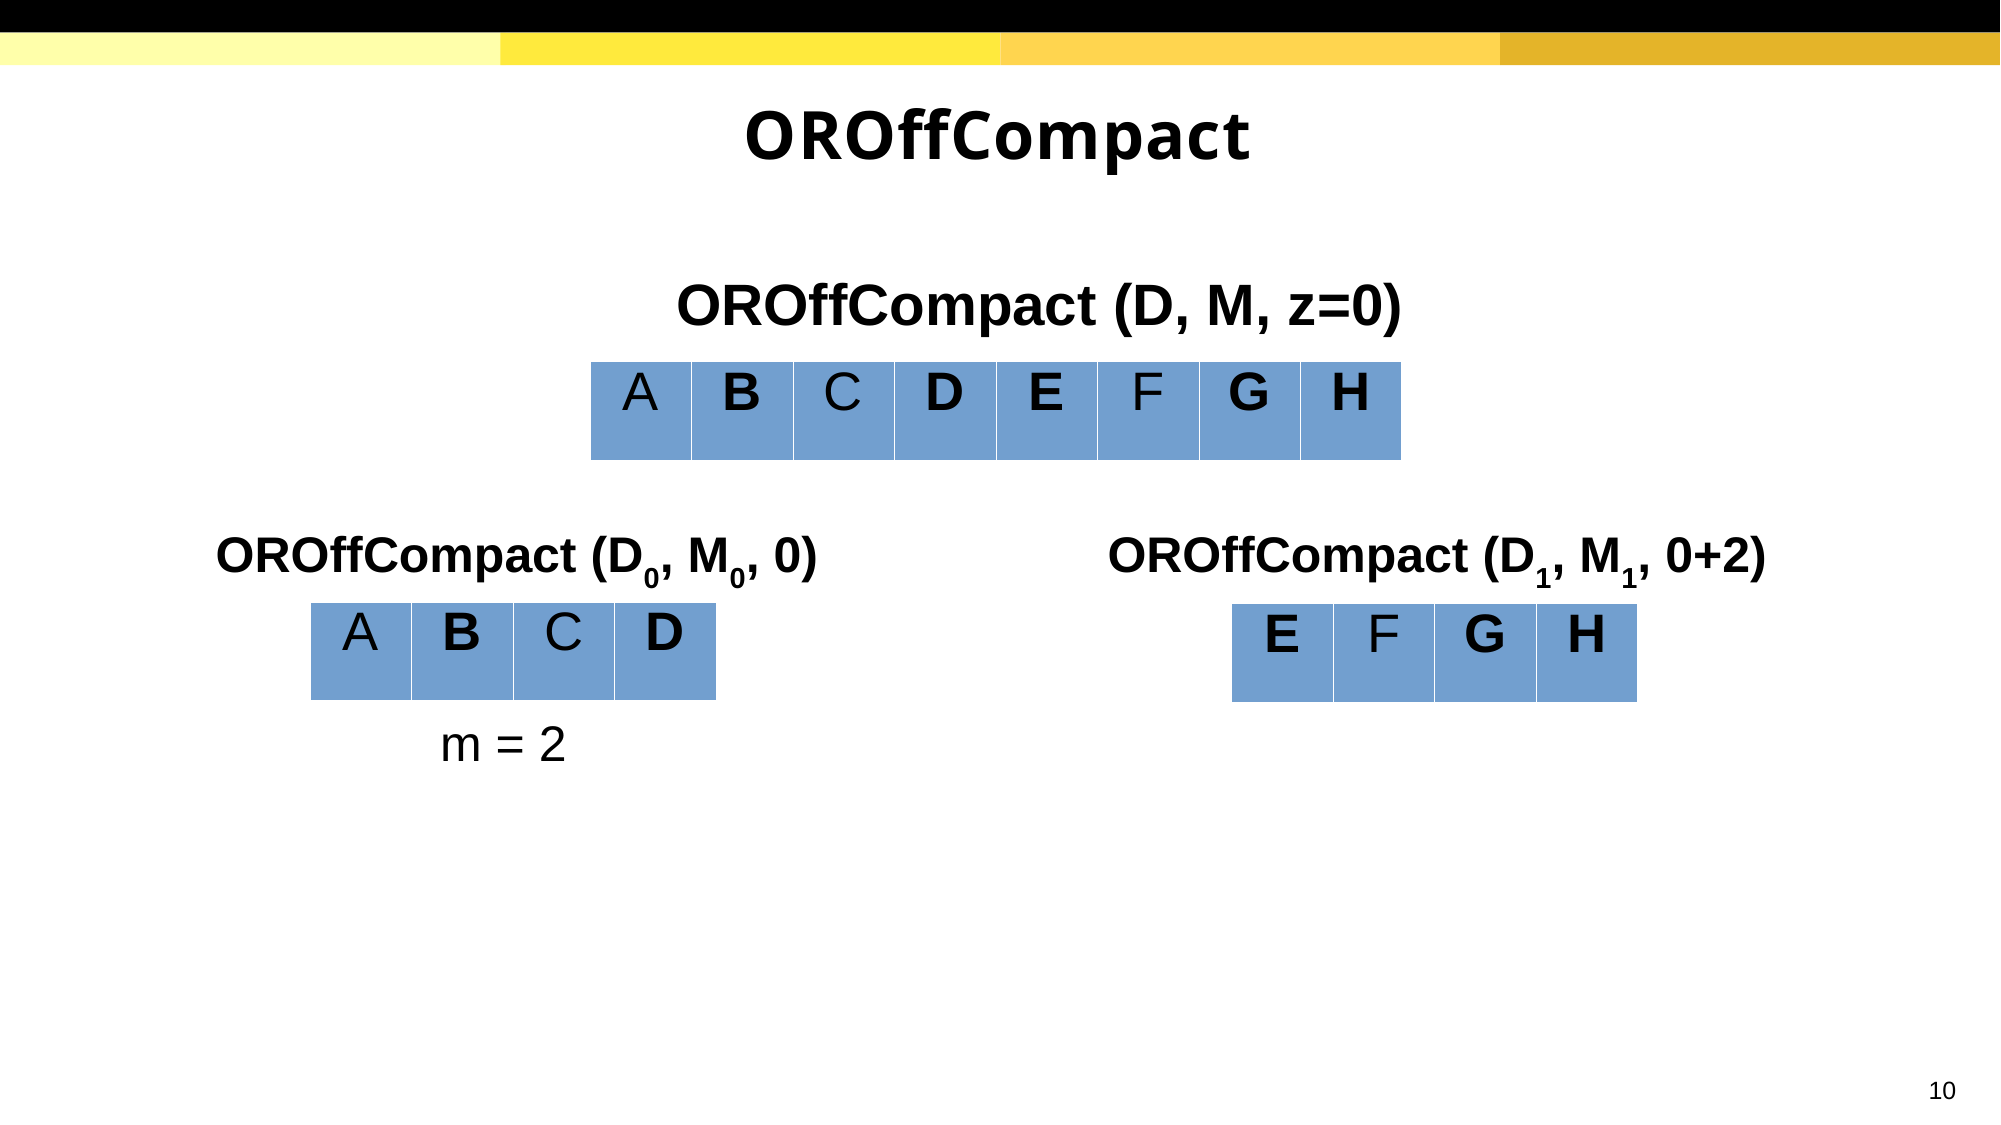

# OROffCompact
OROffCompact (D, M, z=0)
| A | B | C | D | E | F | G | H |
| --- | --- | --- | --- | --- | --- | --- | --- |
OROffCompact (D0, M0, 0)
OROffCompact (D1, M1, 0+2)
| A | B | C | D |
| --- | --- | --- | --- |
| E | F | G | H |
| --- | --- | --- | --- |
m = 2
10